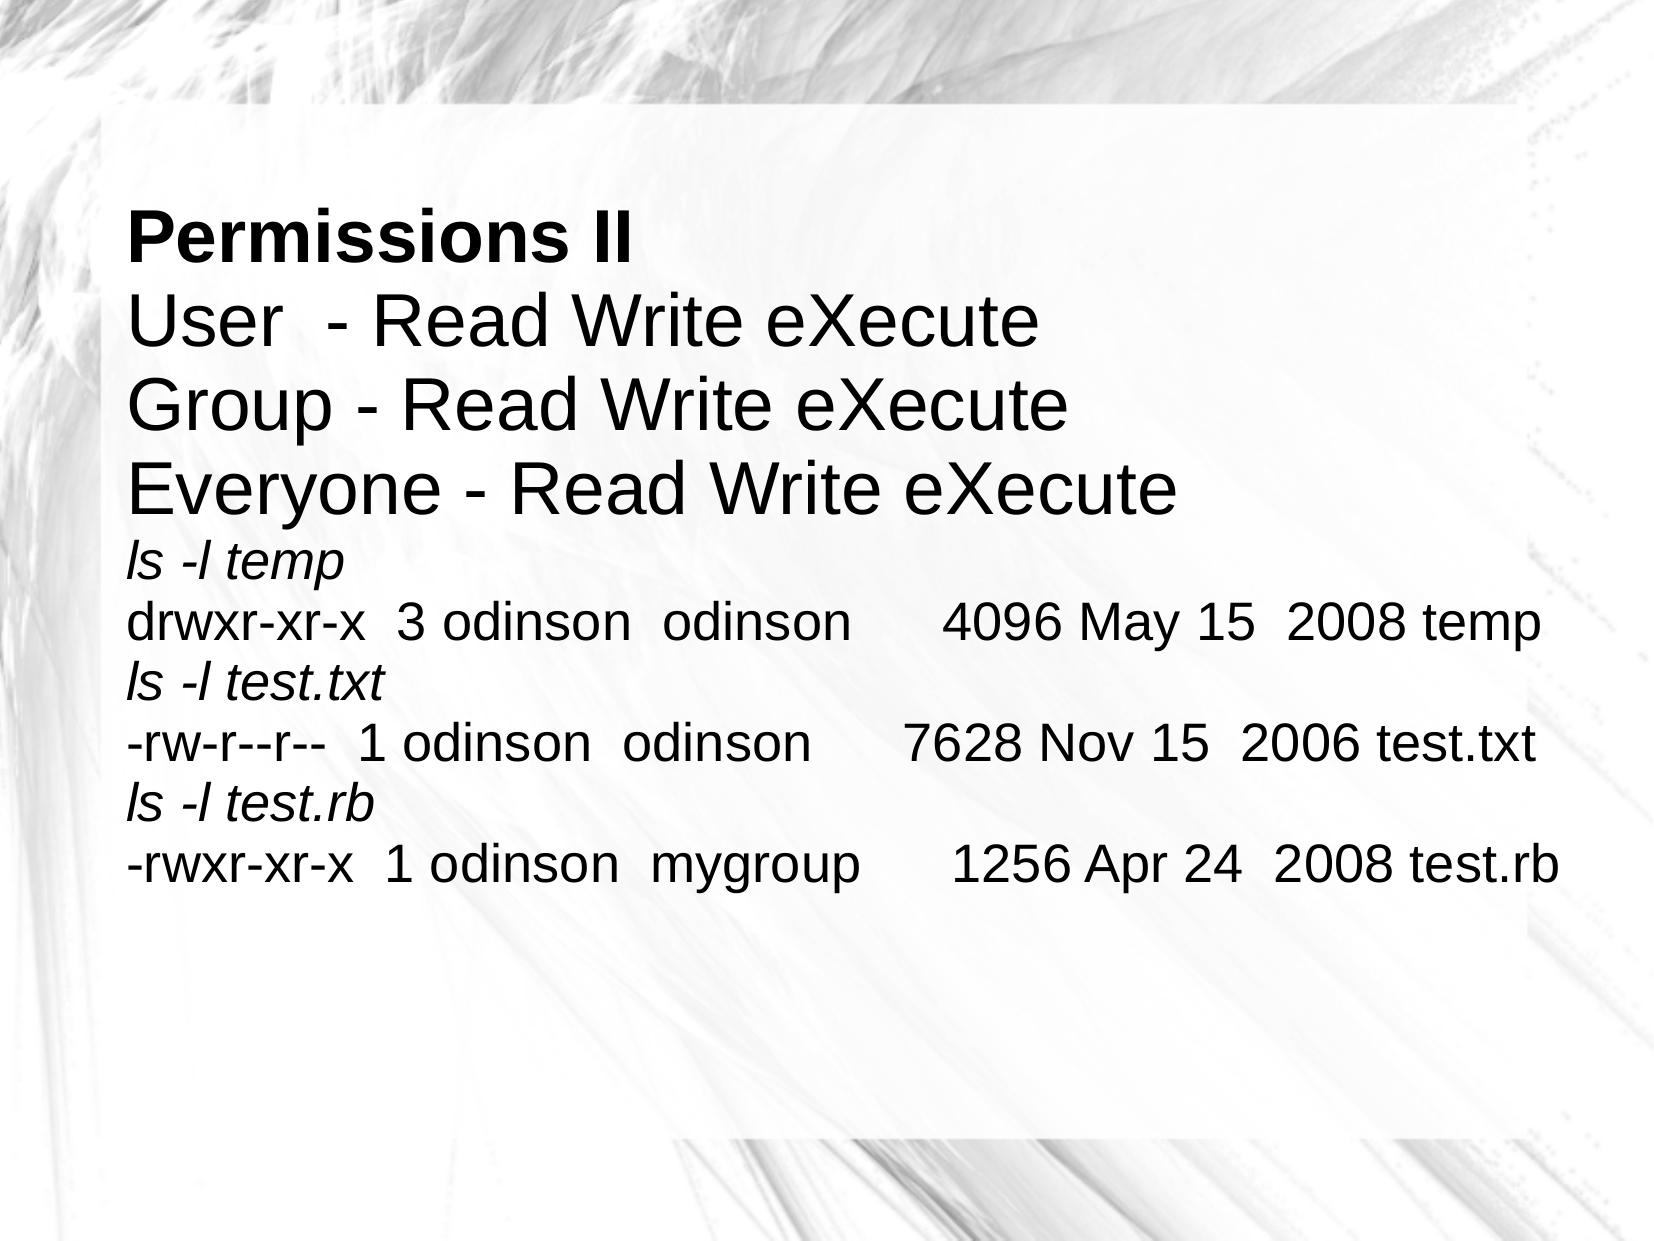

Permissions II
User - Read Write eXecute
Group - Read Write eXecute
Everyone - Read Write eXecute
ls -l temp
drwxr-xr-x 3 odinson odinson 4096 May 15 2008 temp
ls -l test.txt
-rw-r--r-- 1 odinson odinson 7628 Nov 15 2006 test.txt
ls -l test.rb
-rwxr-xr-x 1 odinson mygroup 1256 Apr 24 2008 test.rb